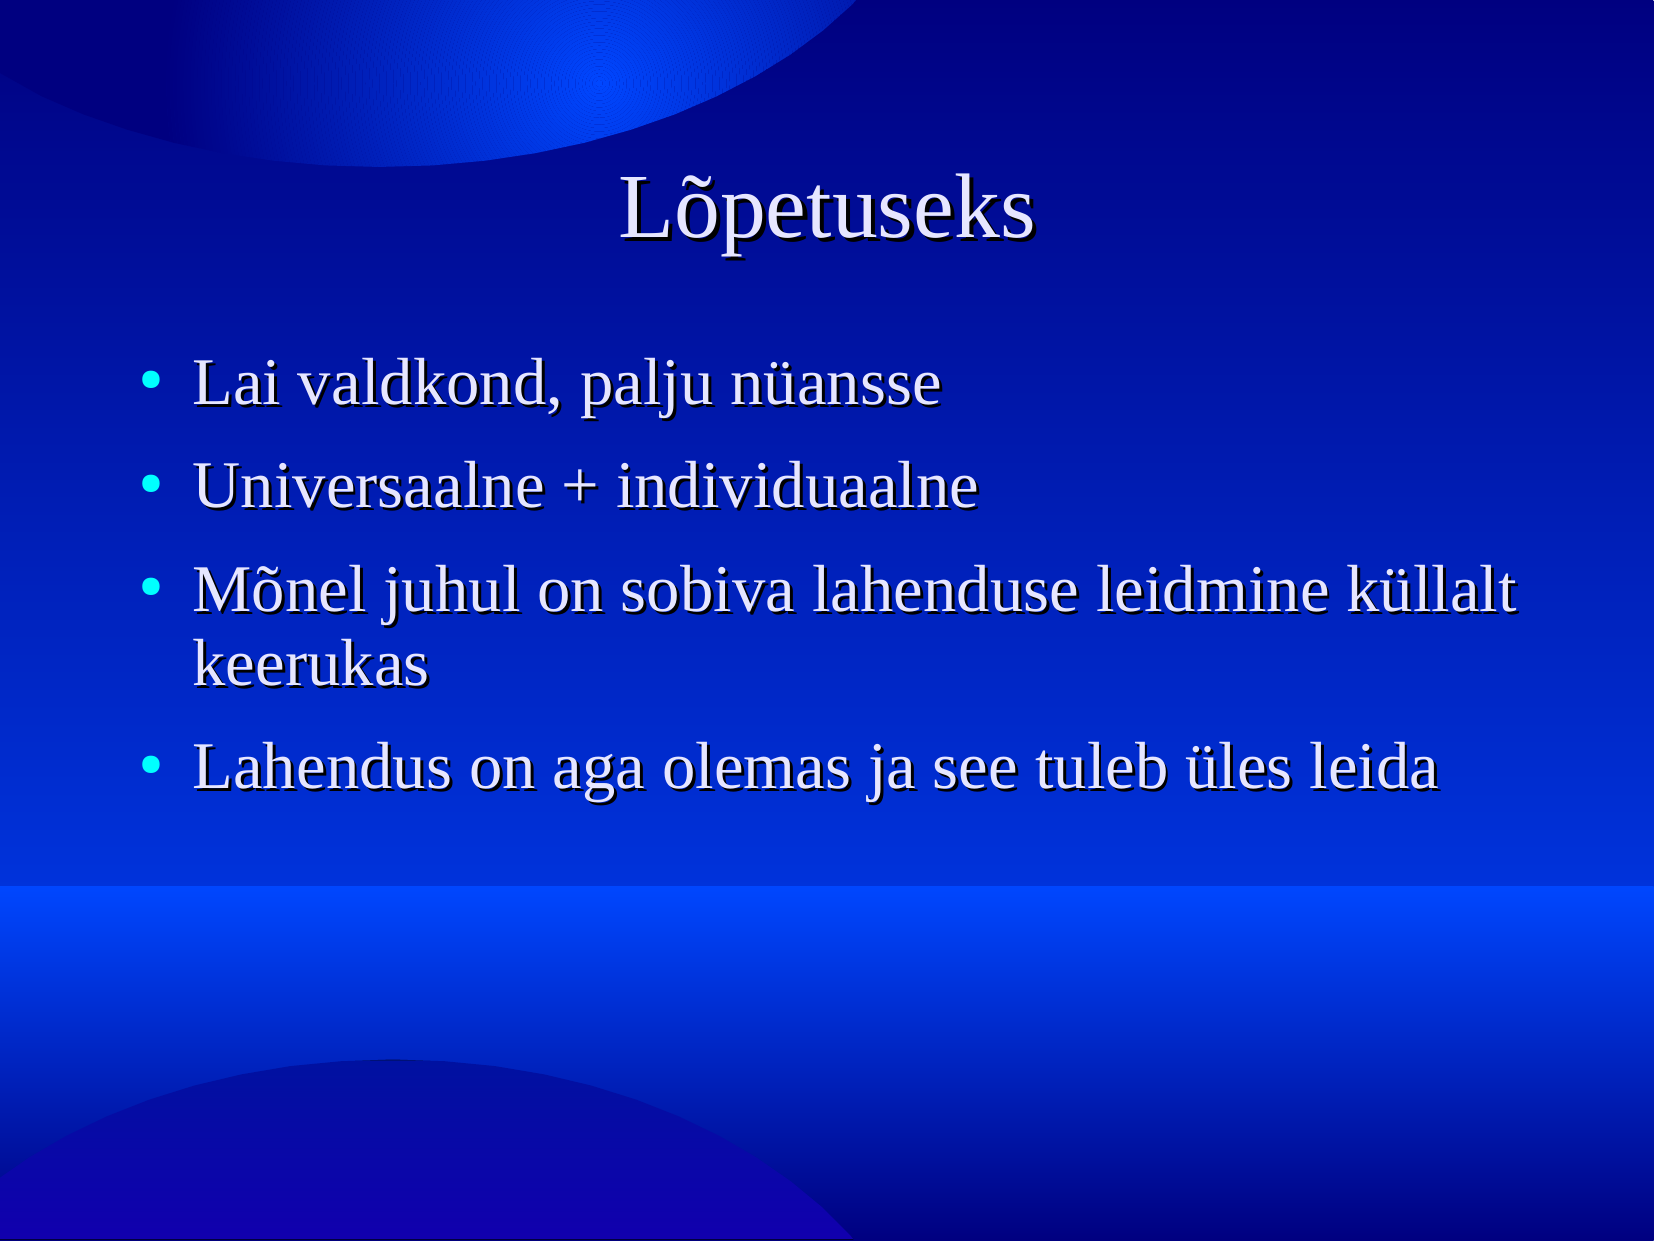

# Lõpetuseks
Lai valdkond, palju nüansse
Universaalne + individuaalne
Mõnel juhul on sobiva lahenduse leidmine küllalt keerukas
Lahendus on aga olemas ja see tuleb üles leida